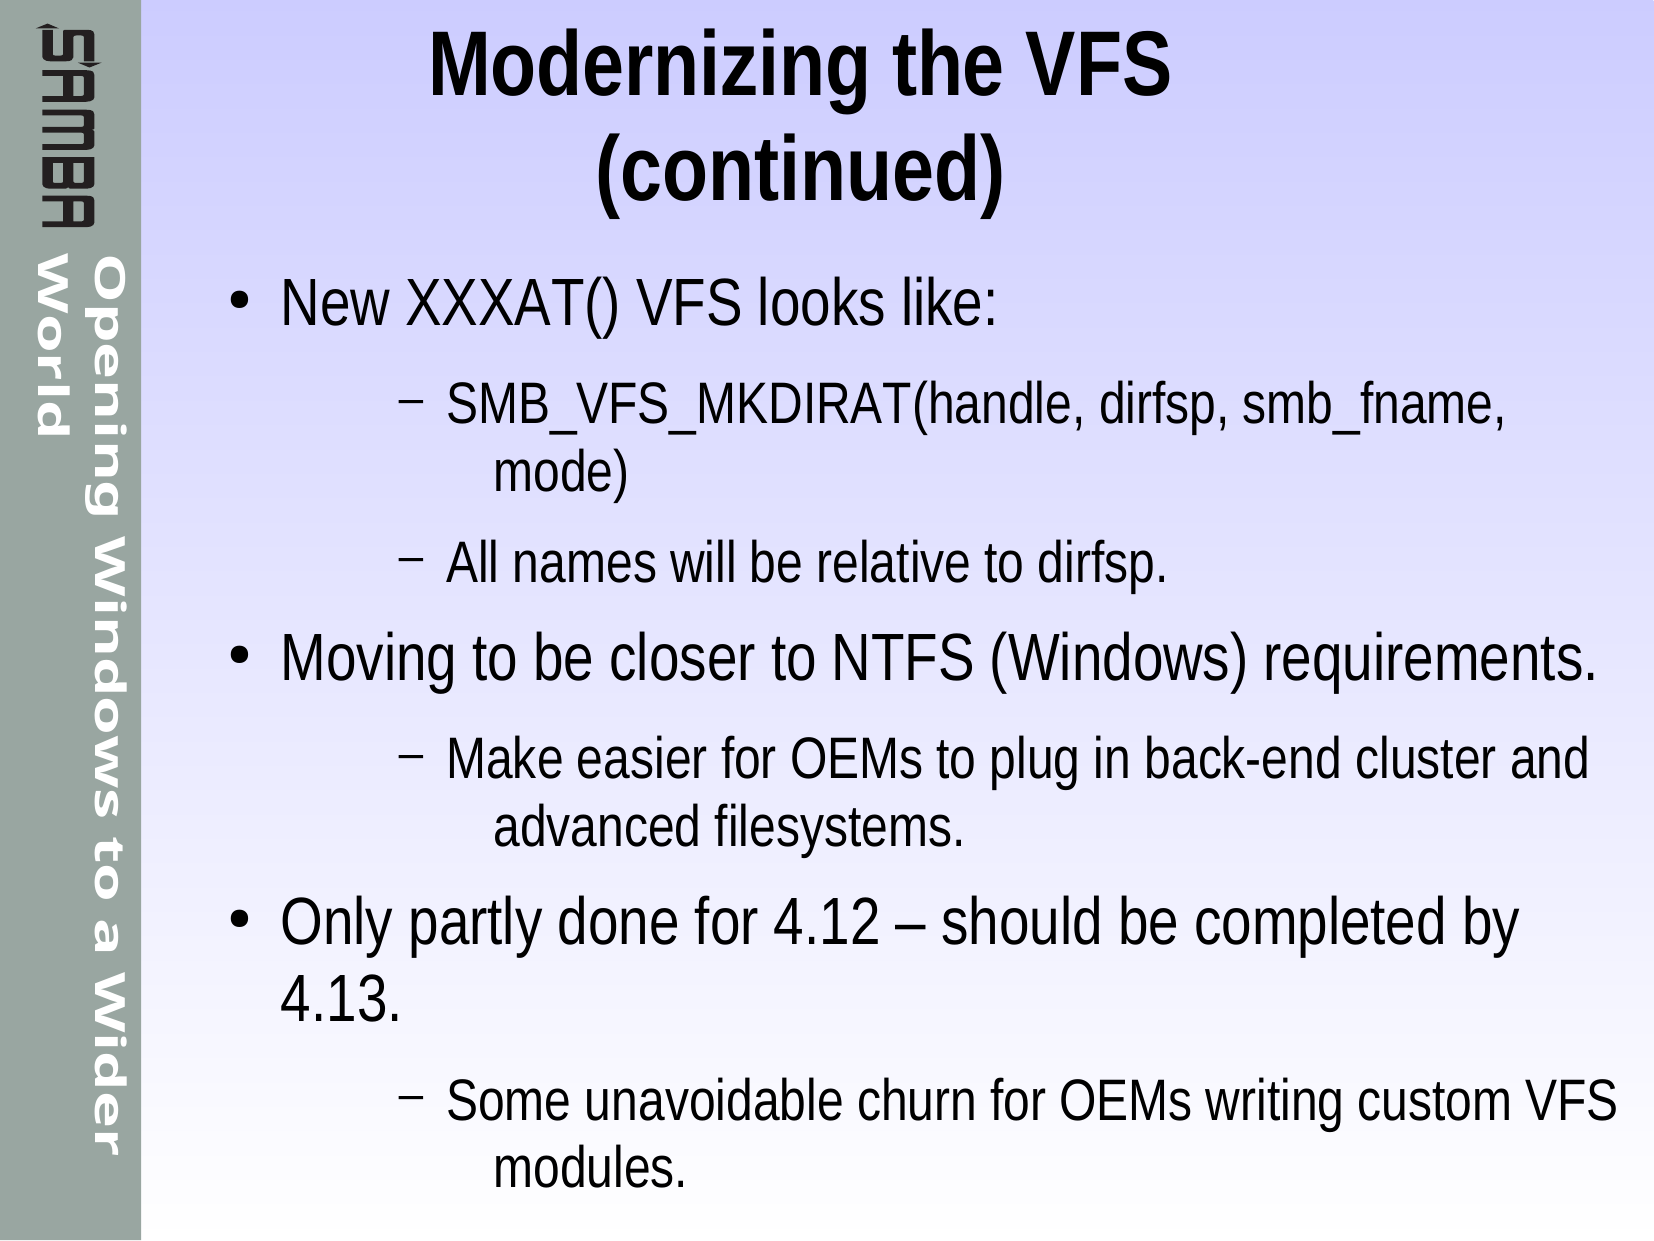

# Modernizing the VFS (continued)
New XXXAT() VFS looks like:
SMB_VFS_MKDIRAT(handle, dirfsp, smb_fname, mode)
All names will be relative to dirfsp.
Moving to be closer to NTFS (Windows) requirements.
Make easier for OEMs to plug in back-end cluster and advanced filesystems.
Only partly done for 4.12 – should be completed by 4.13.
Some unavoidable churn for OEMs writing custom VFS modules.